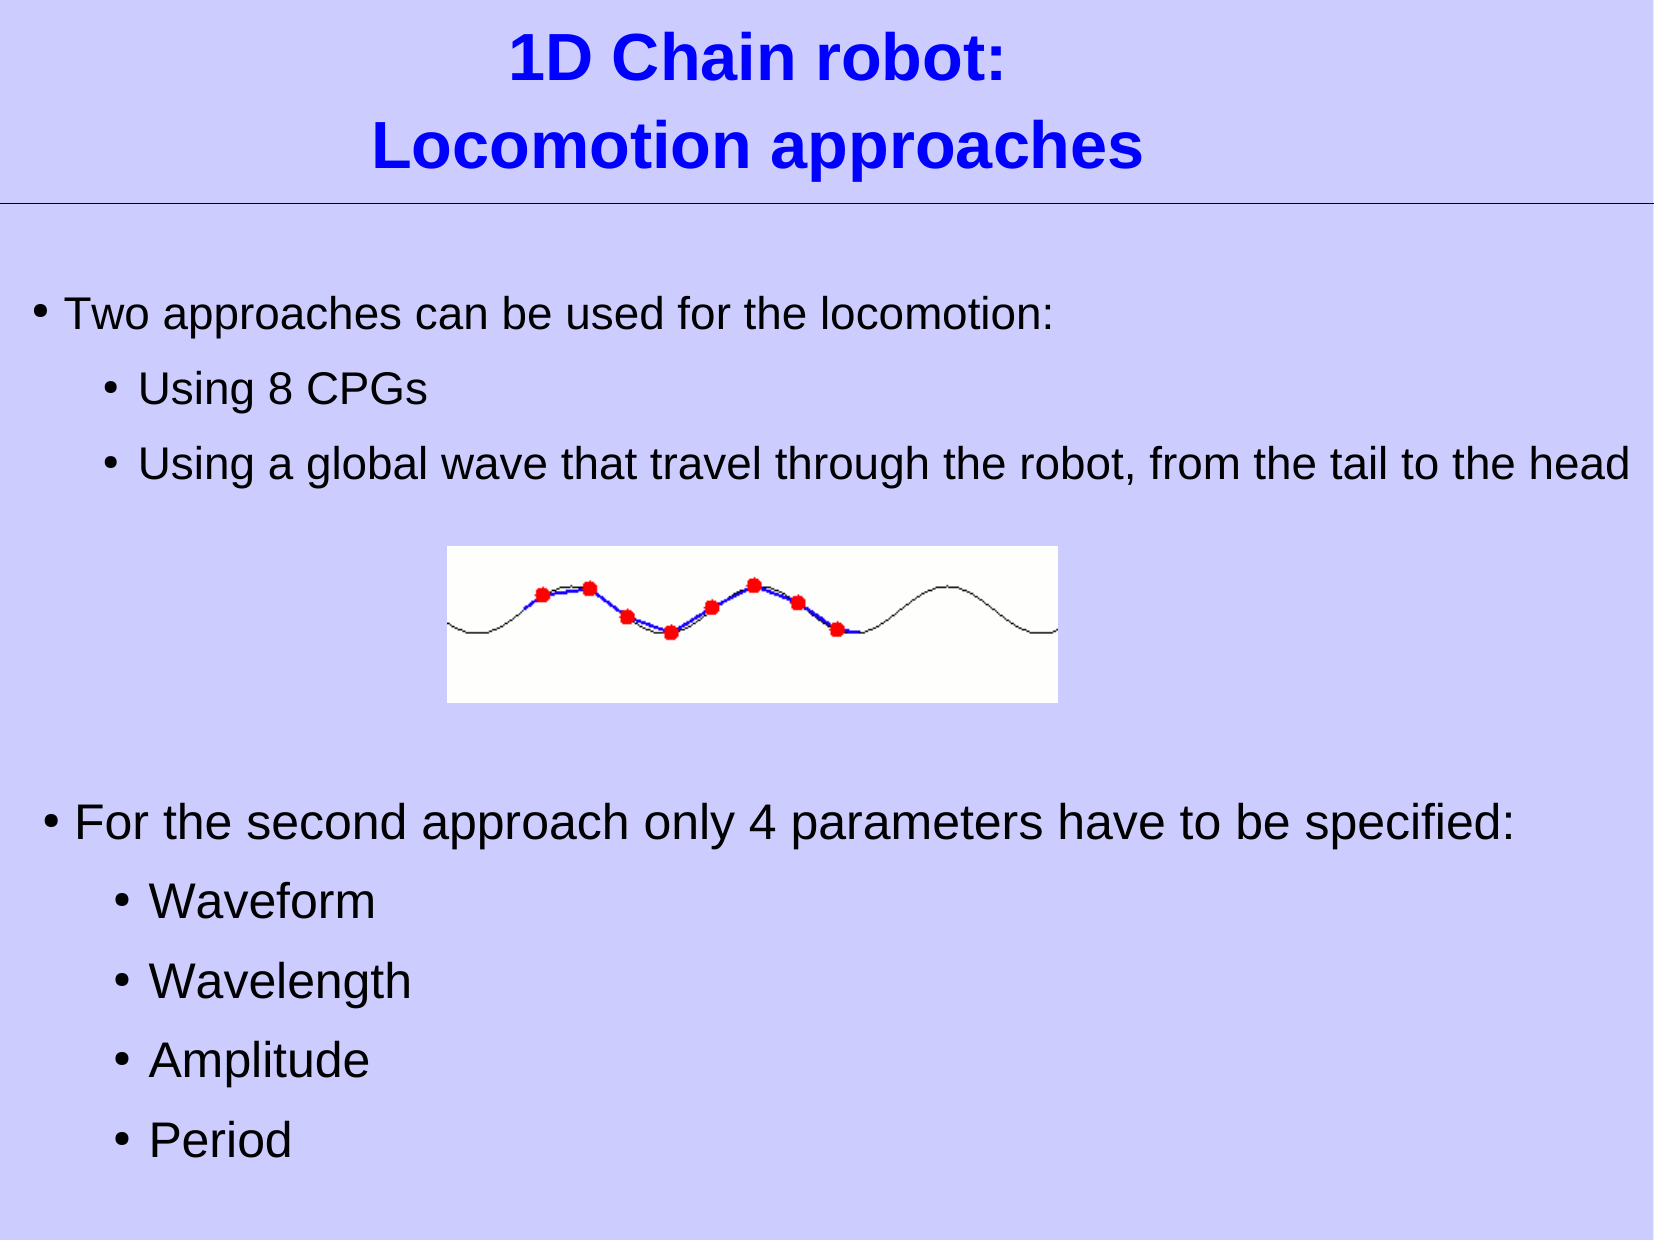

# 1D Chain robot: Locomotion approaches
 Two approaches can be used for the locomotion:
Using 8 CPGs
Using a global wave that travel through the robot, from the tail to the head
 For the second approach only 4 parameters have to be specified:
Waveform
Wavelength
Amplitude
Period